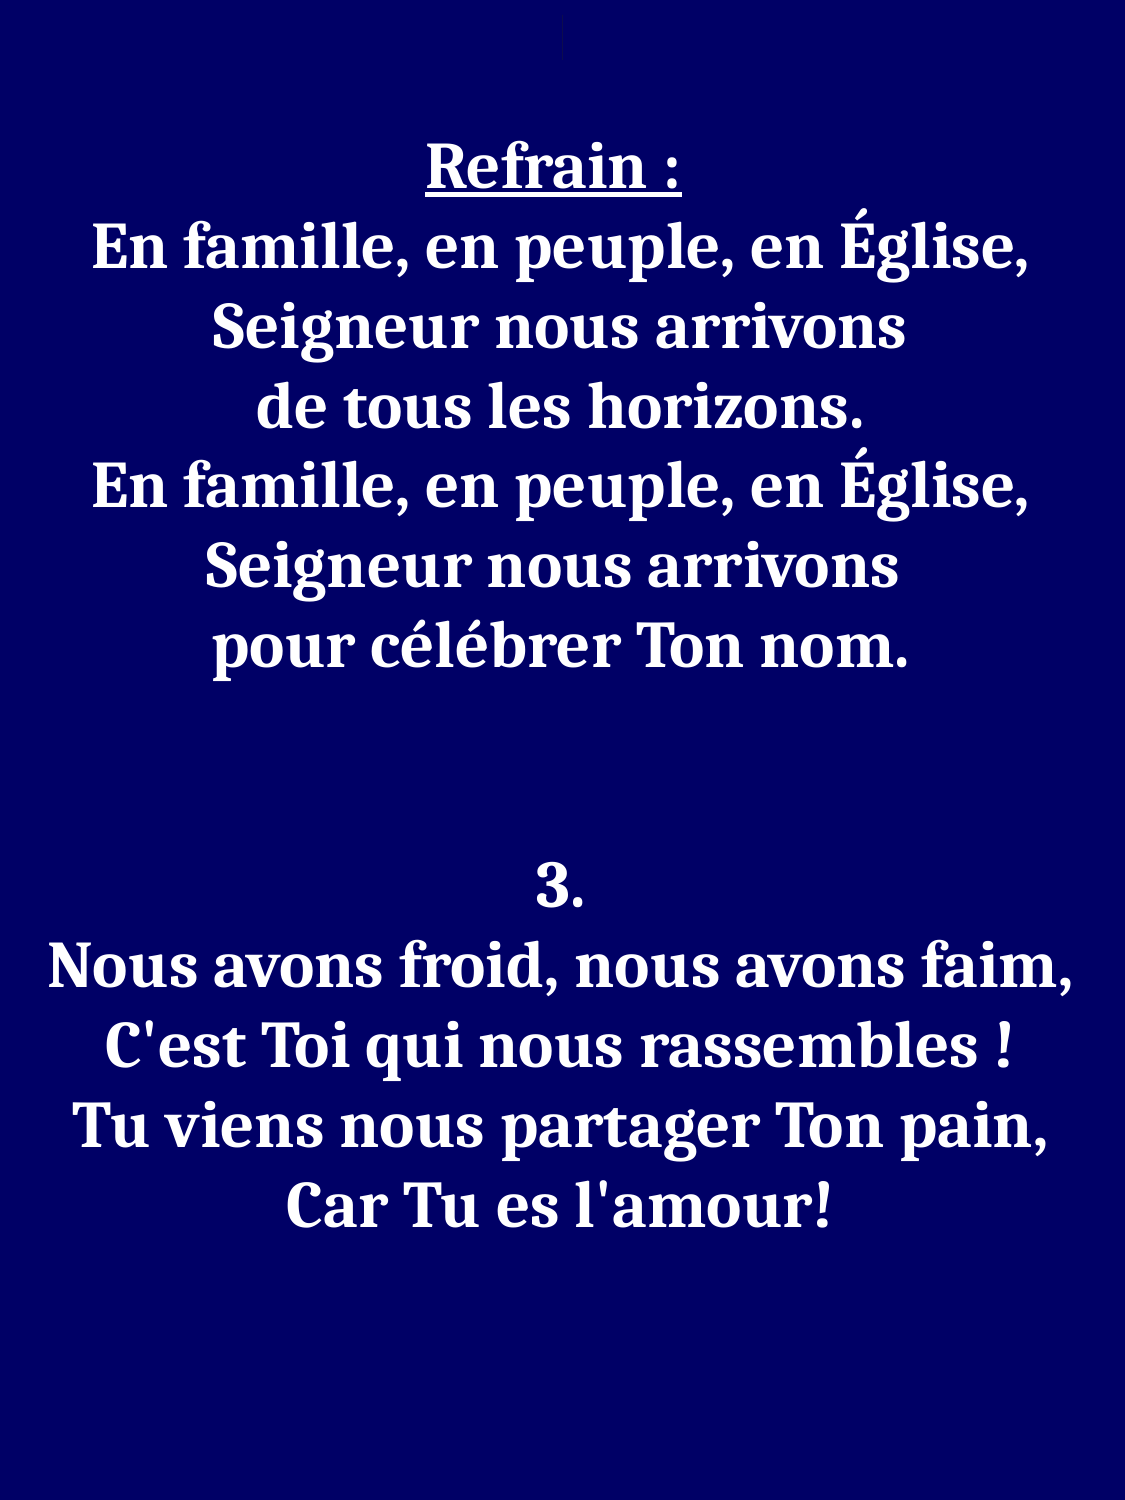

Refrain :
En famille, en peuple, en Église,
Seigneur nous arrivons
de tous les horizons.
En famille, en peuple, en Église,
Seigneur nous arrivons
pour célébrer Ton nom.
3.
Nous avons froid, nous avons faim,
C'est Toi qui nous rassembles !
Tu viens nous partager Ton pain,
Car Tu es l'amour!